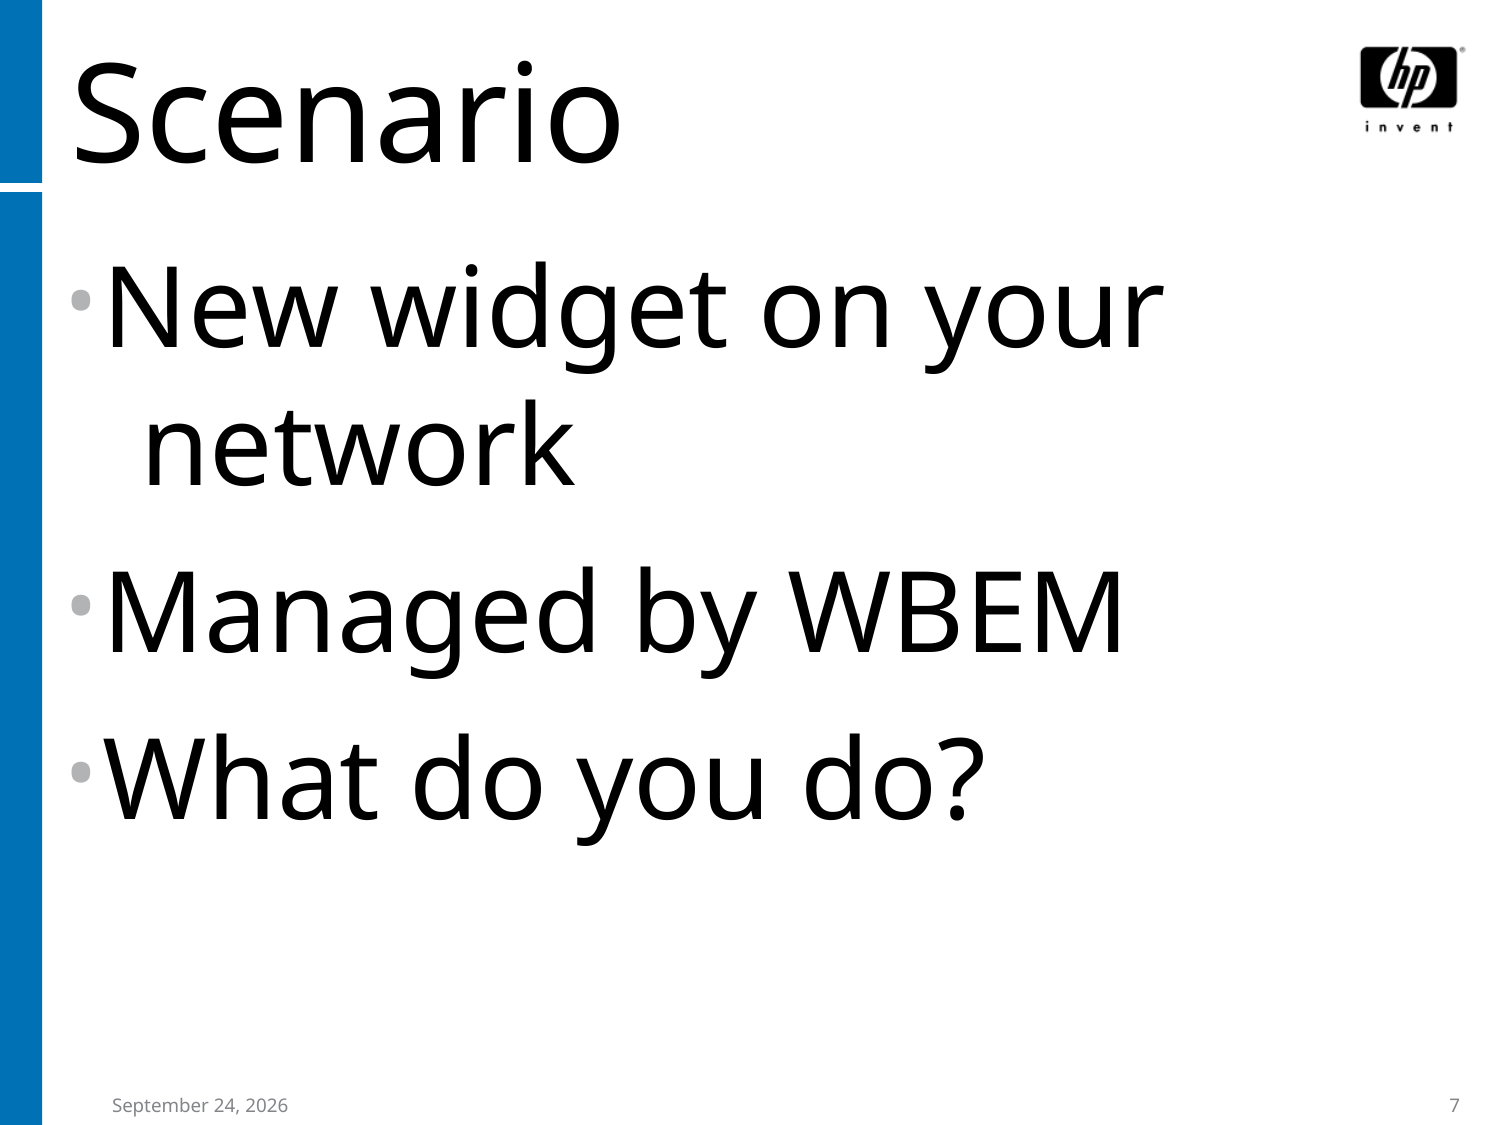

# Scenario
New widget on your network
Managed by WBEM
What do you do?
7